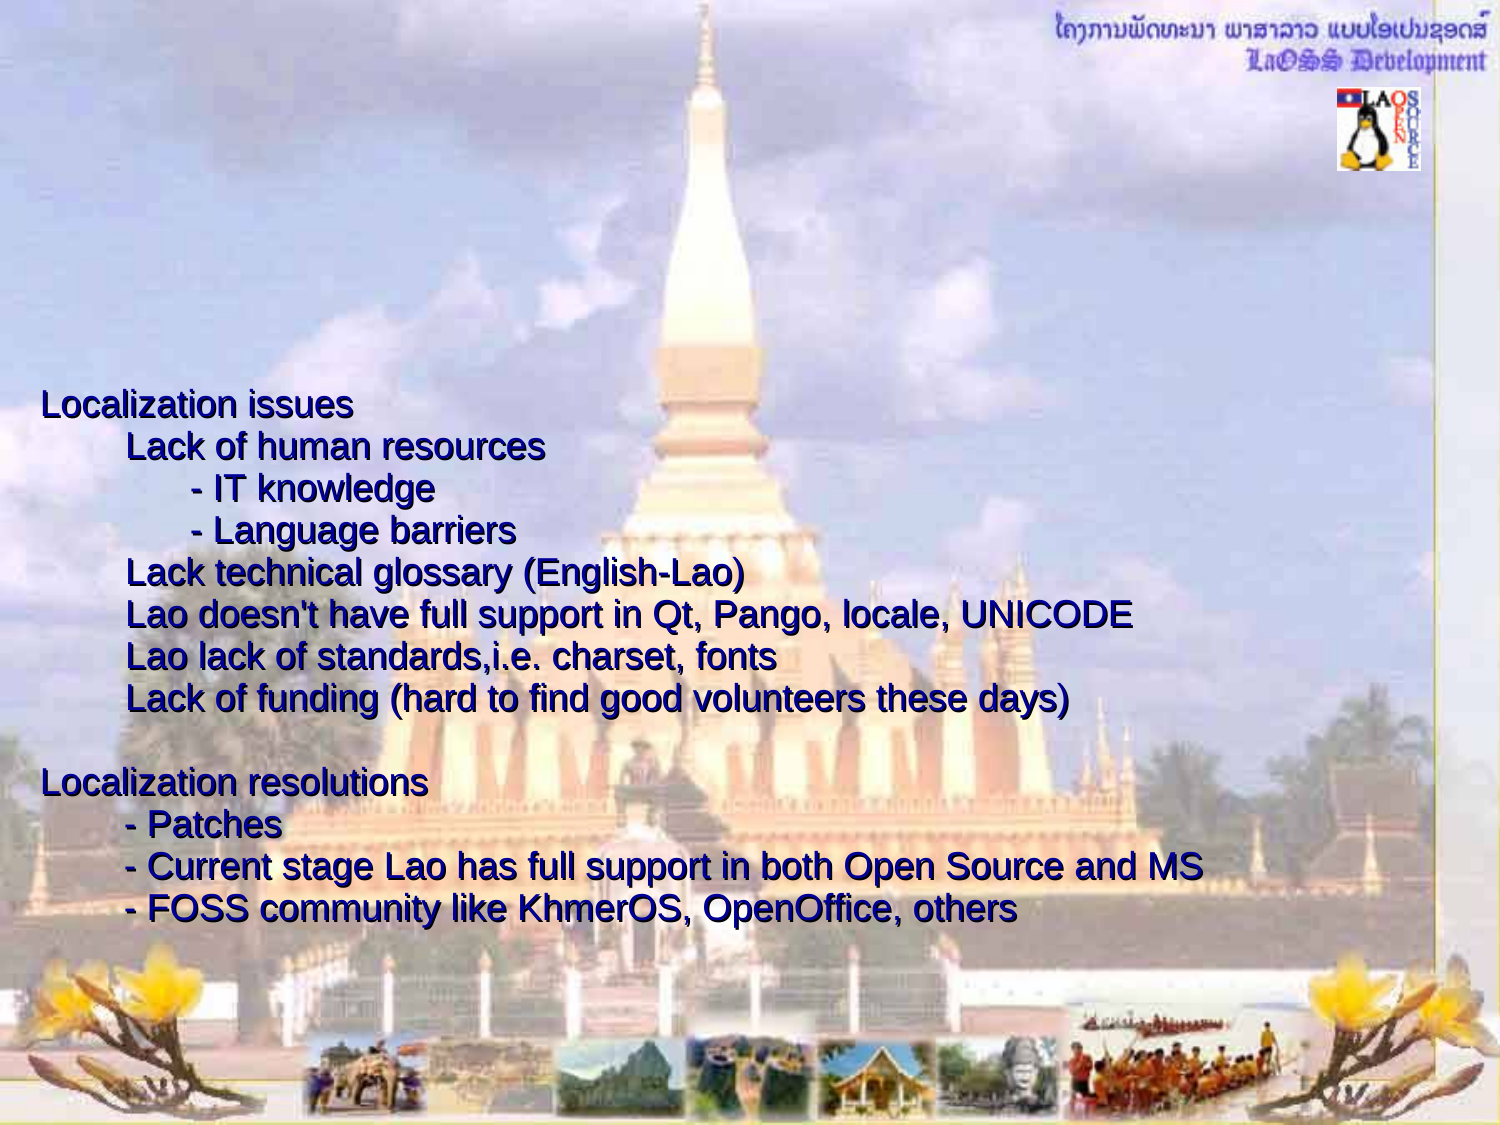

Localization issues
 Lack of human resources
- IT knowledge
- Language barriers
 Lack technical glossary (English-Lao)
 Lao doesn't have full support in Qt, Pango, locale, UNICODE
 Lao lack of standards,i.e. charset, fonts
 Lack of funding (hard to find good volunteers these days)
Localization resolutions
 - Patches
 - Current stage Lao has full support in both Open Source and MS
 - FOSS community like KhmerOS, OpenOffice, others